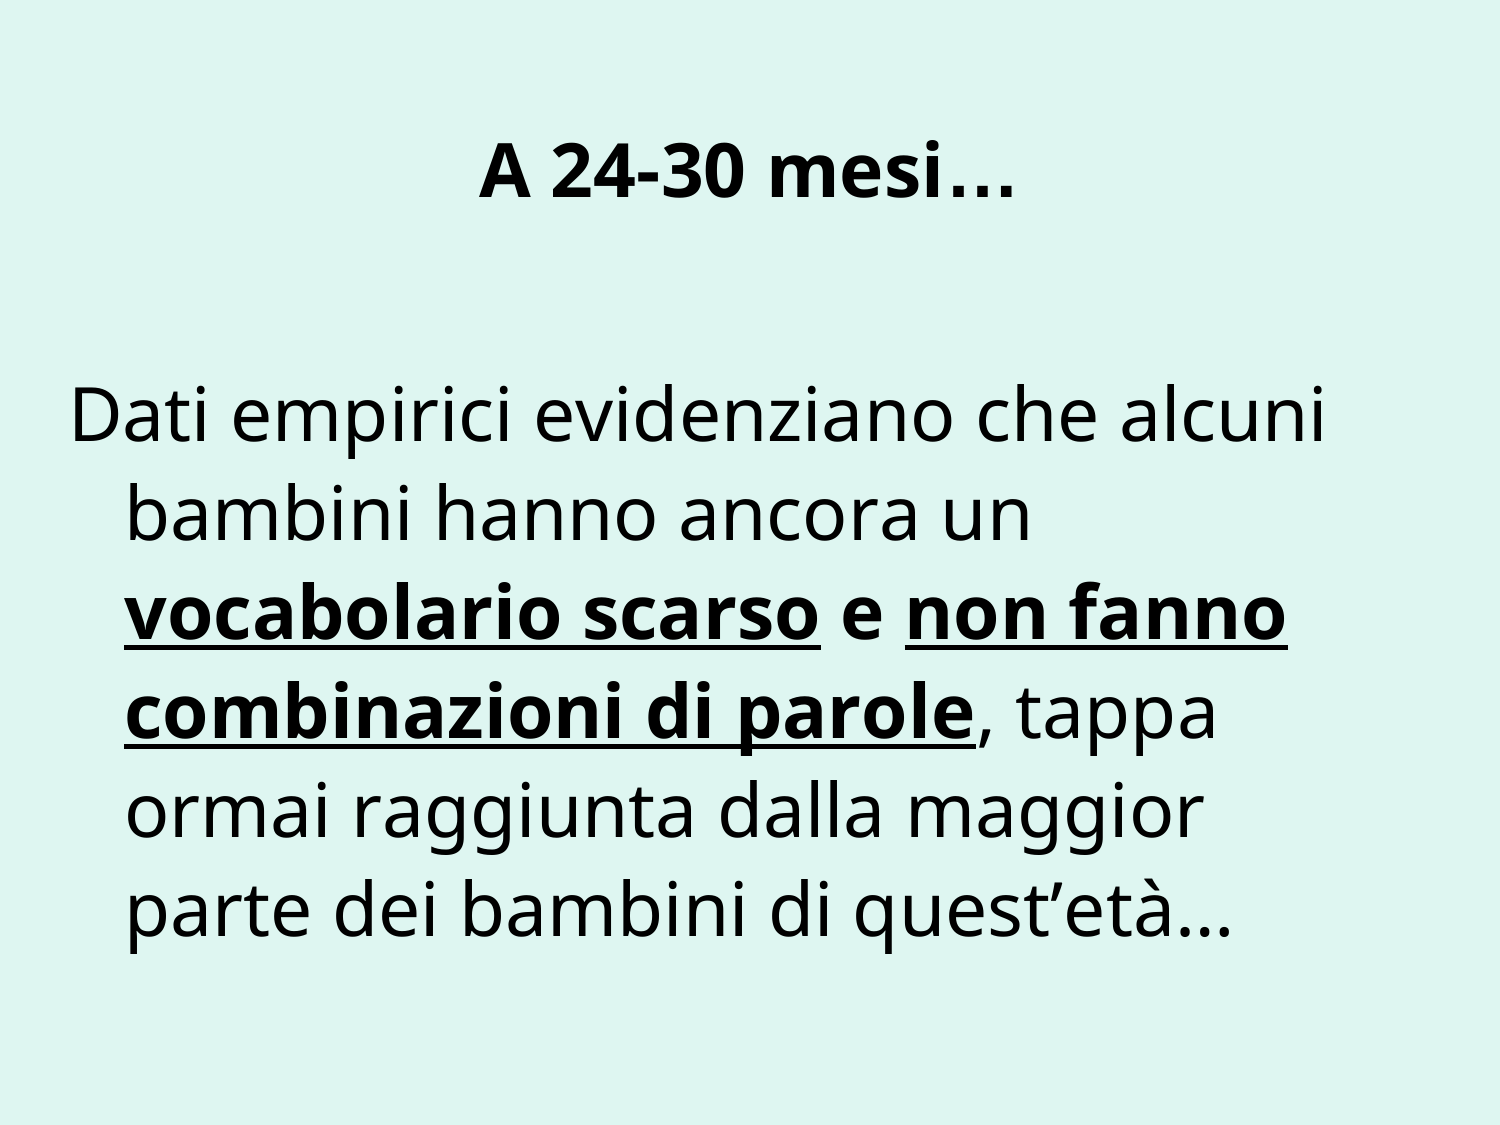

# A 24-30 mesi…
Dati empirici evidenziano che alcuni bambini hanno ancora un vocabolario scarso e non fanno combinazioni di parole, tappa ormai raggiunta dalla maggior parte dei bambini di quest’età…